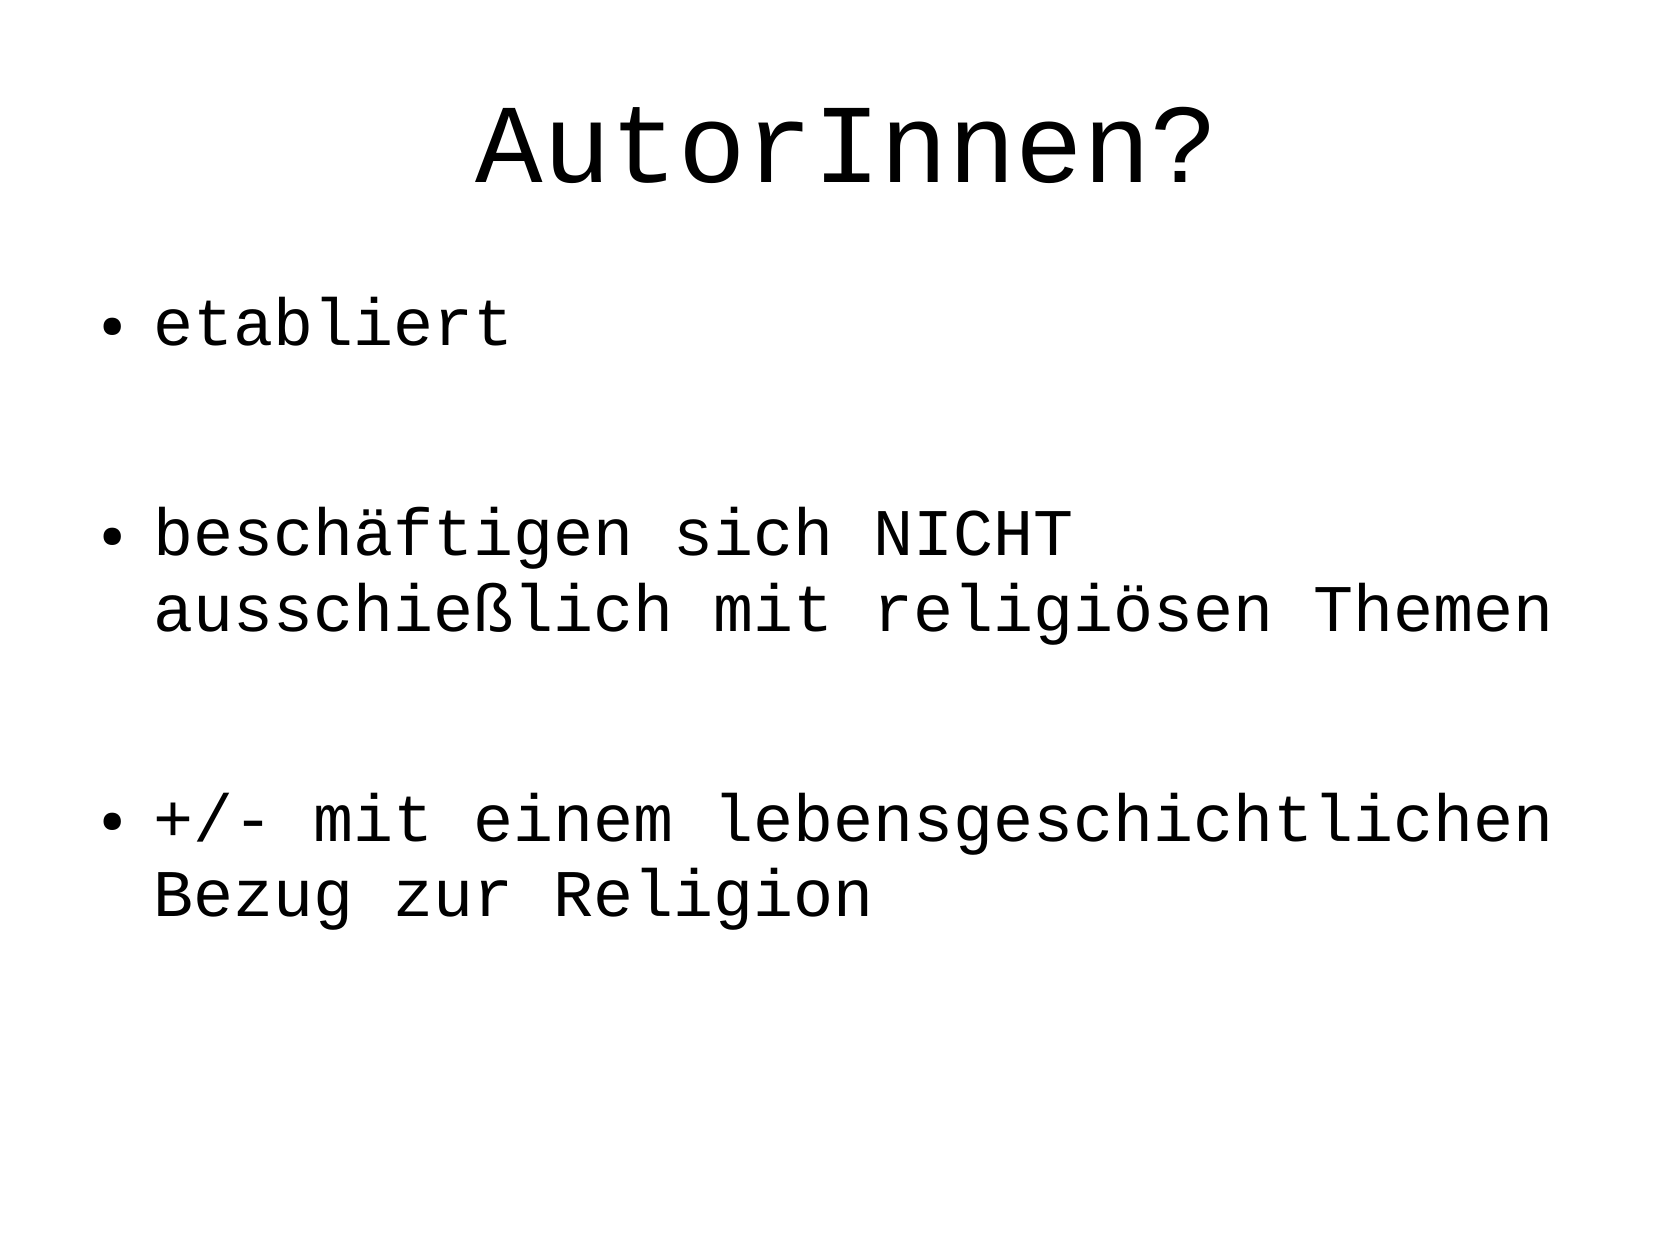

# AutorInnen?
etabliert
beschäftigen sich NICHT ausschießlich mit religiösen Themen
+/- mit einem lebensgeschichtlichen Bezug zur Religion